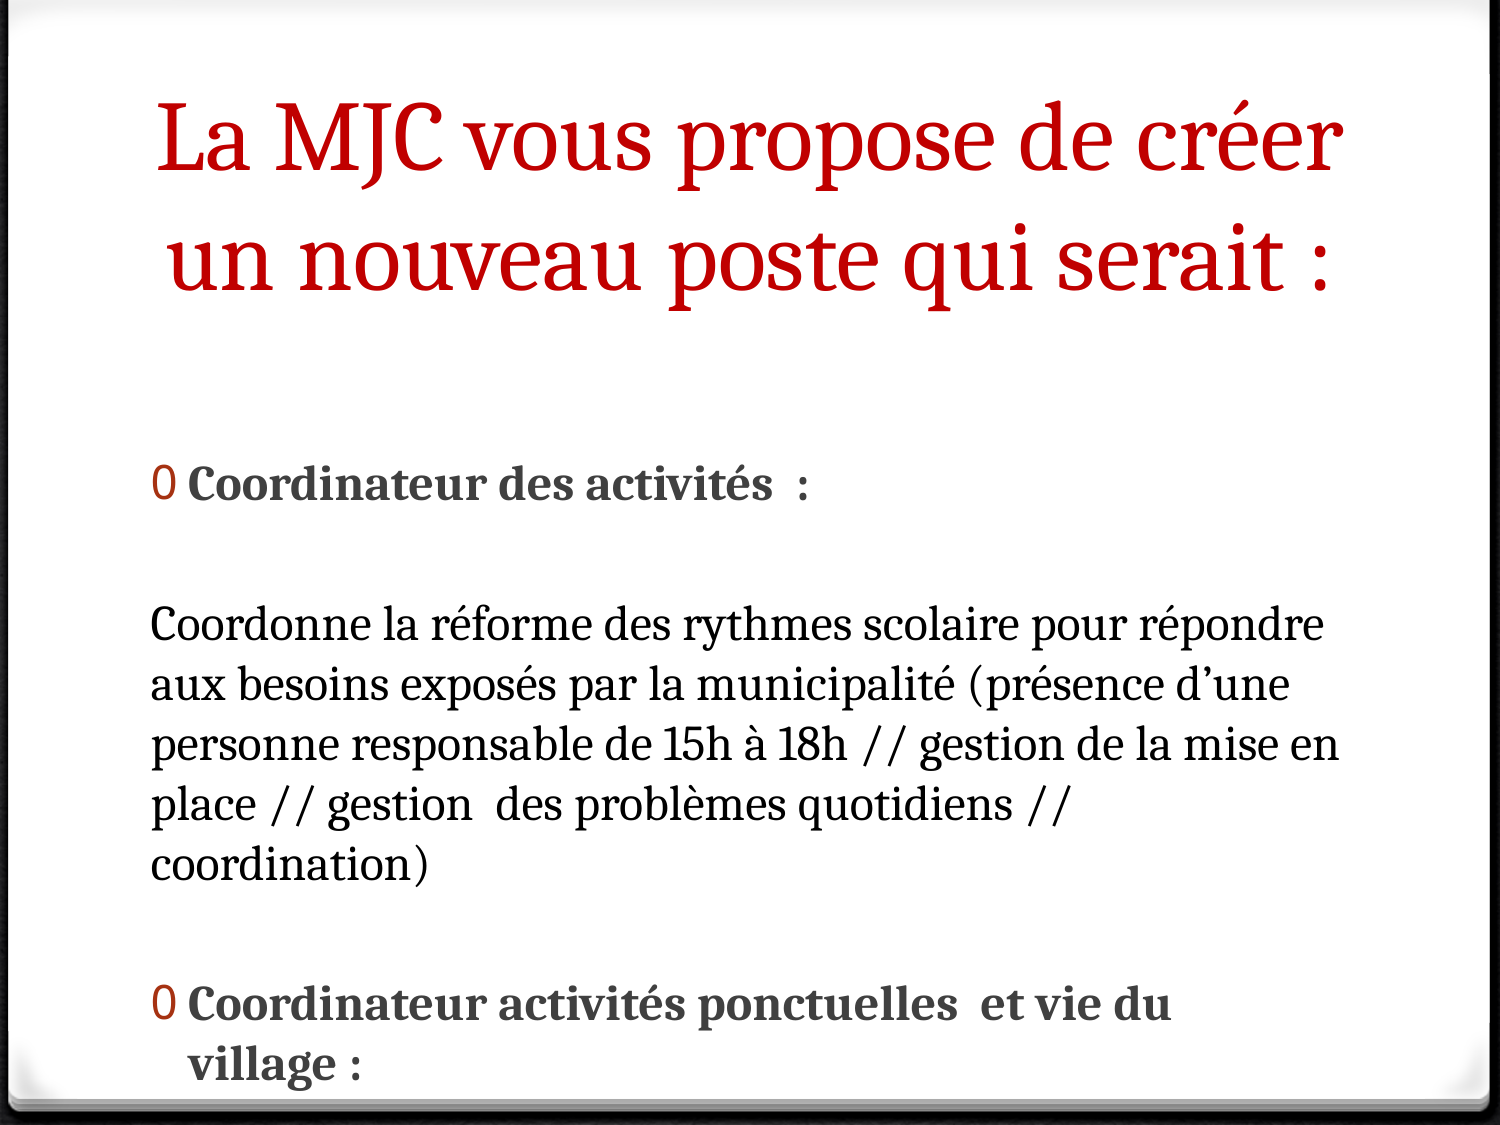

# La MJC vous propose de créer un nouveau poste qui serait :
Coordinateur des activités  :
Coordonne la réforme des rythmes scolaire pour répondre aux besoins exposés par la municipalité (présence d’une personne responsable de 15h à 18h // gestion de la mise en place // gestion des problèmes quotidiens // coordination)
Coordinateur activités ponctuelles et vie du village :
- Est force de propositions pour créer des micros-évènements permettant à plusieurs associations, dont la MJC, de se rencontrer
- Organise / gère / et anime ces micros-évènements
- Est l’interlocuteur privilégié de la mairie pour l’intervention de la MJC dans les animations du village
- Création d’une FEUILLE D’INFORMATIONS TRIMESTRIELLE MJC pour les activités non hebdomadaires informations qui inclurait les autres associations
- Est en collaboration étroite avec le comité des fêtes pour la mise en place d’une mutualisation et d’une coordination des associations